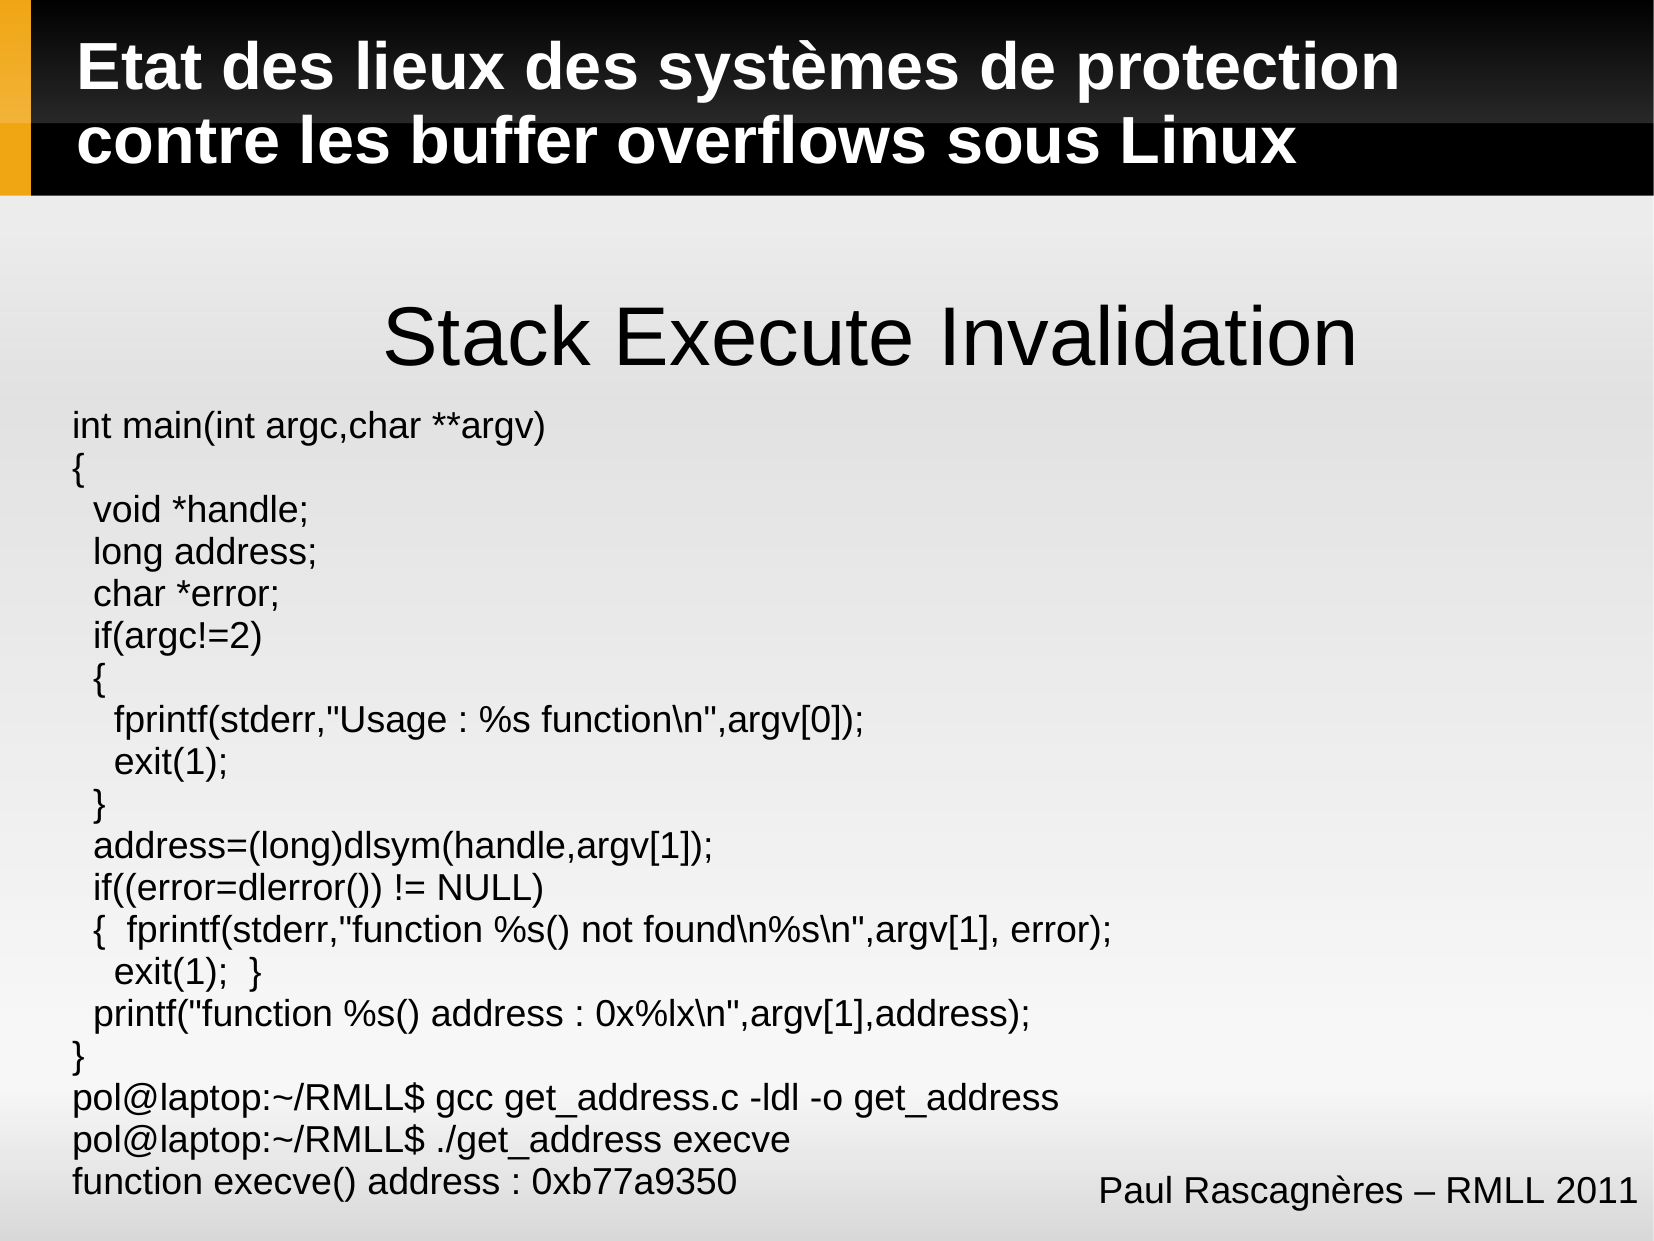

# Etat des lieux des systèmes de protection contre les buffer overflows sous Linux
Stack Execute Invalidation
int main(int argc,char **argv)
{
 void *handle;
 long address;
 char *error;
 if(argc!=2)
 {
 fprintf(stderr,"Usage : %s function\n",argv[0]);
 exit(1);
 }
 address=(long)dlsym(handle,argv[1]);
 if((error=dlerror()) != NULL)
 { fprintf(stderr,"function %s() not found\n%s\n",argv[1], error);
 exit(1); }
 printf("function %s() address : 0x%lx\n",argv[1],address);
}
pol@laptop:~/RMLL$ gcc get_address.c -ldl -o get_address
pol@laptop:~/RMLL$ ./get_address execve
function execve() address : 0xb77a9350
Paul Rascagnères – RMLL 2011